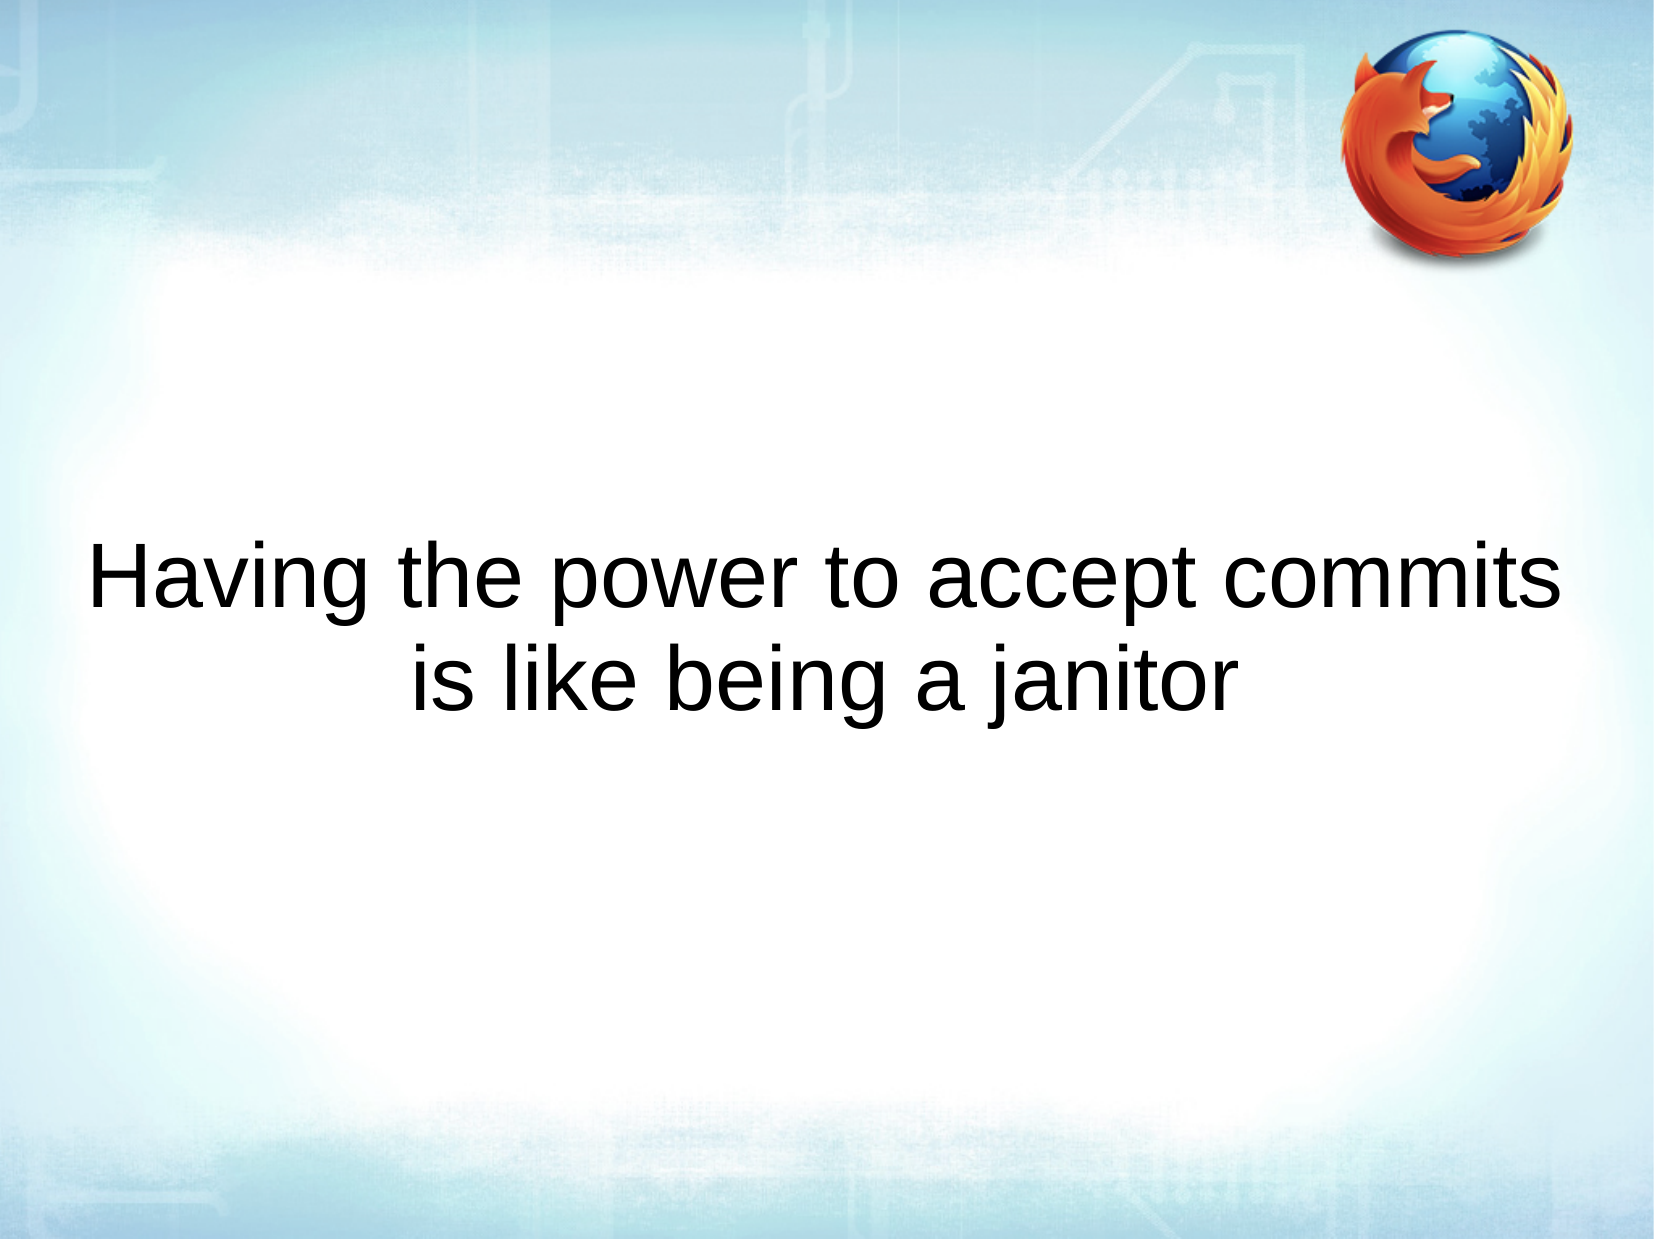

# Having the power to accept commits is like being a janitor